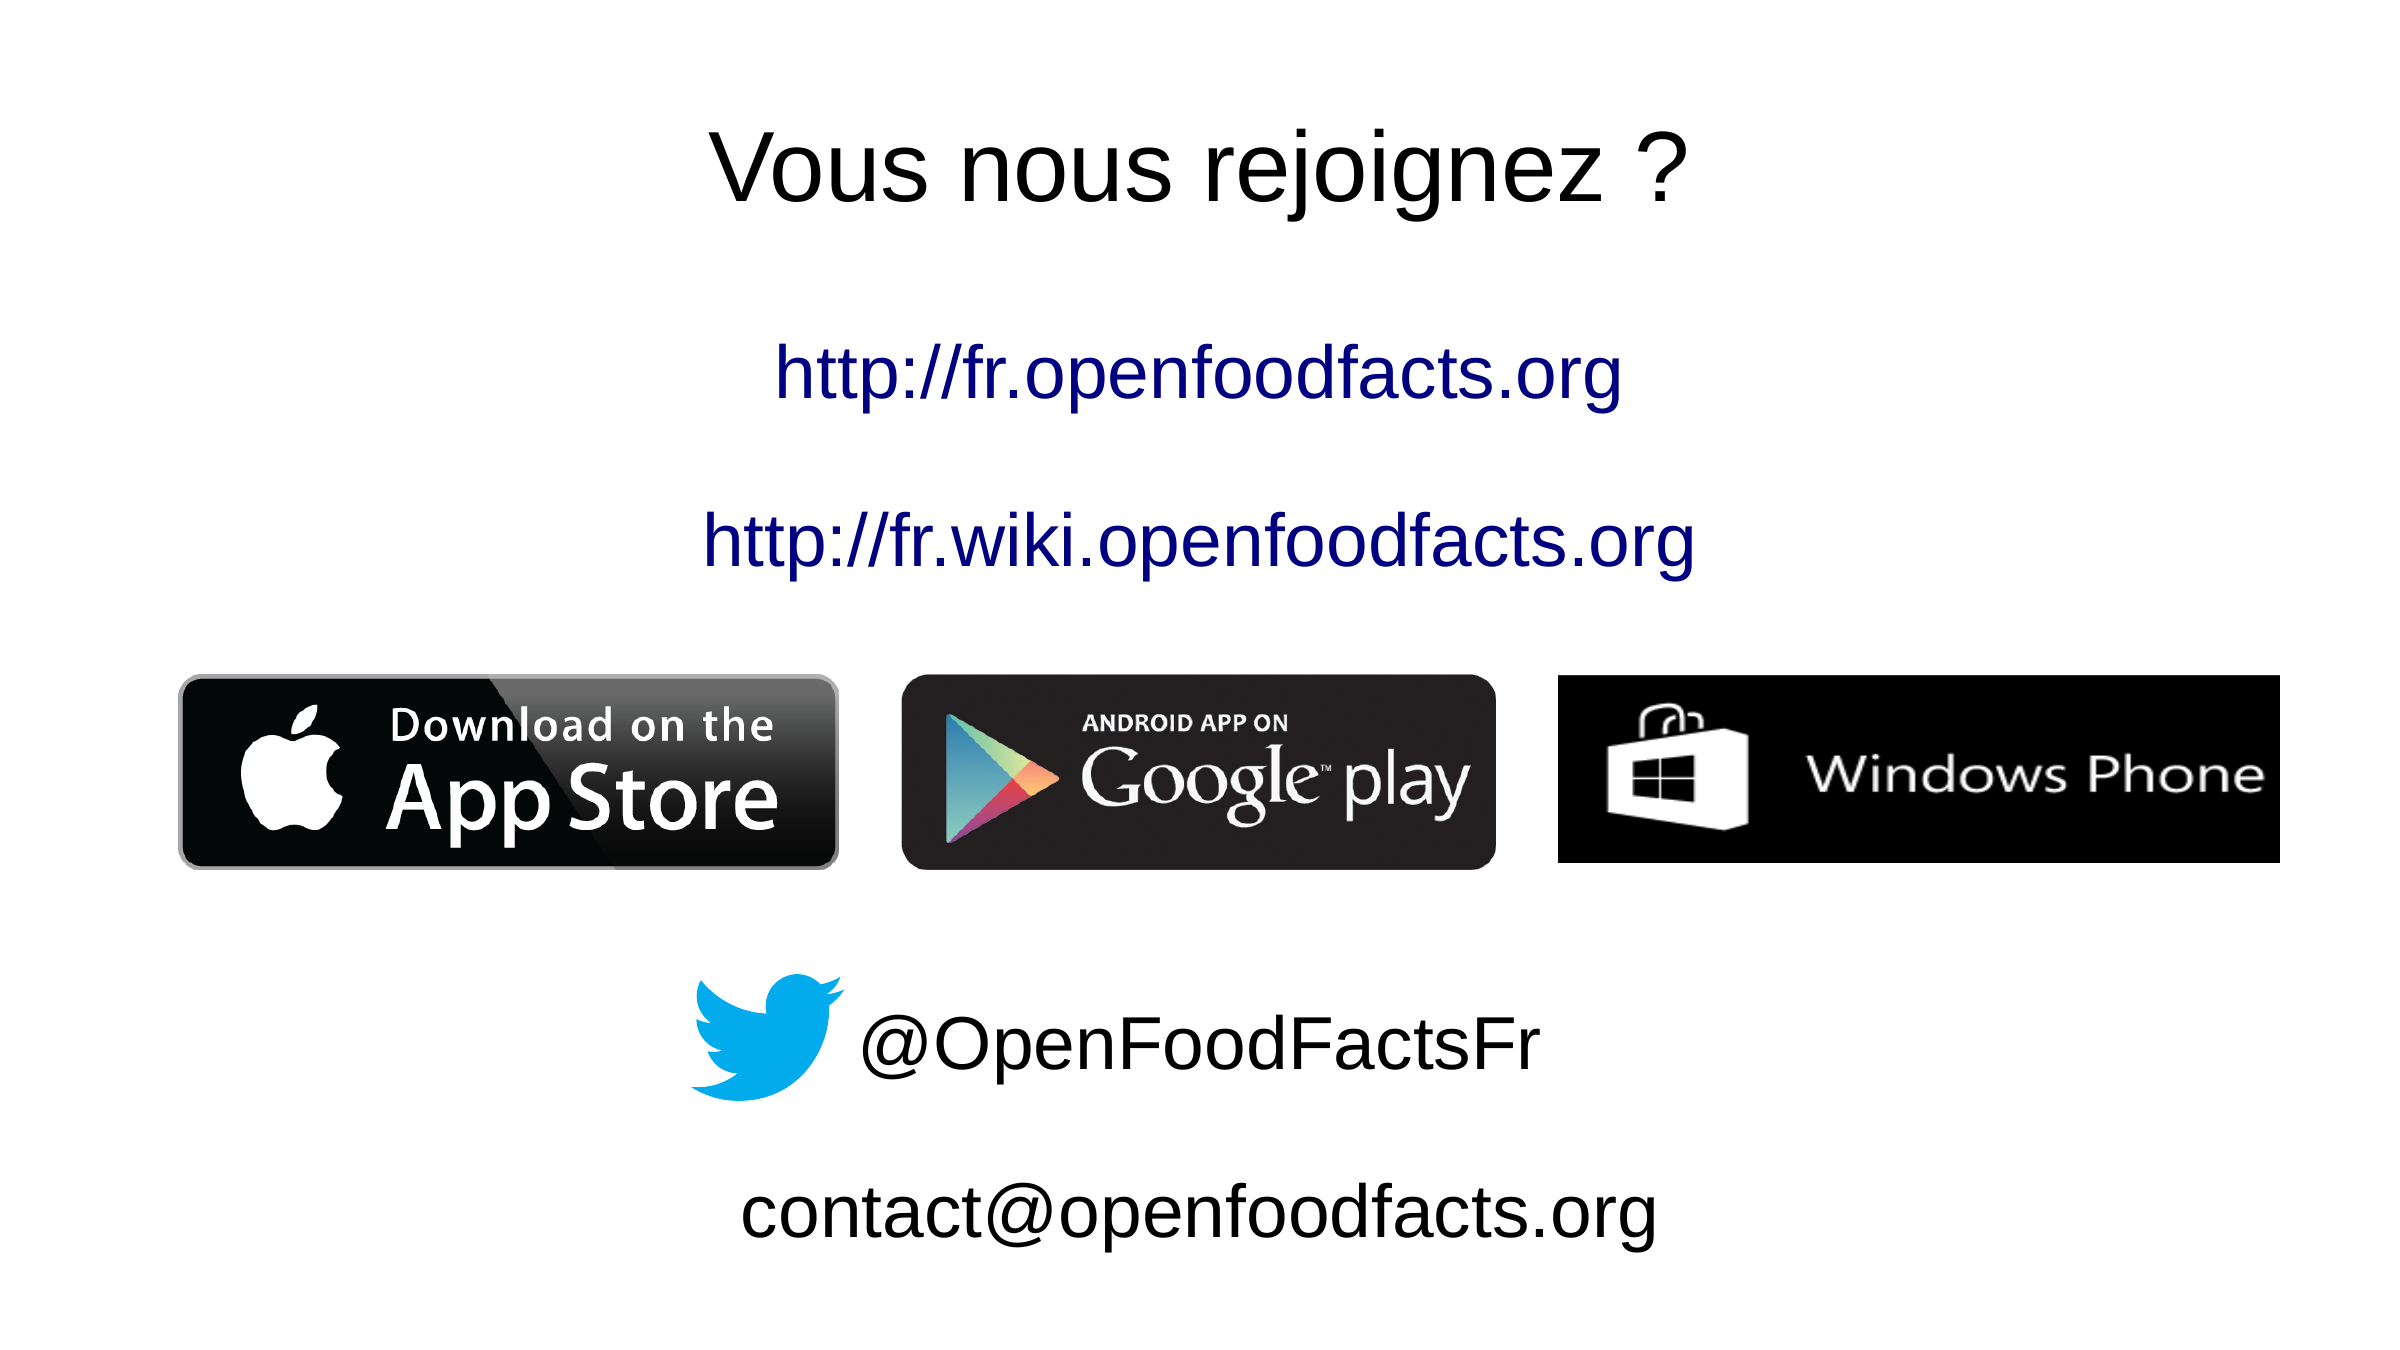

# Vous nous rejoignez ?
http://fr.openfoodfacts.org
http://fr.wiki.openfoodfacts.org
@OpenFoodFactsFr
contact@openfoodfacts.org